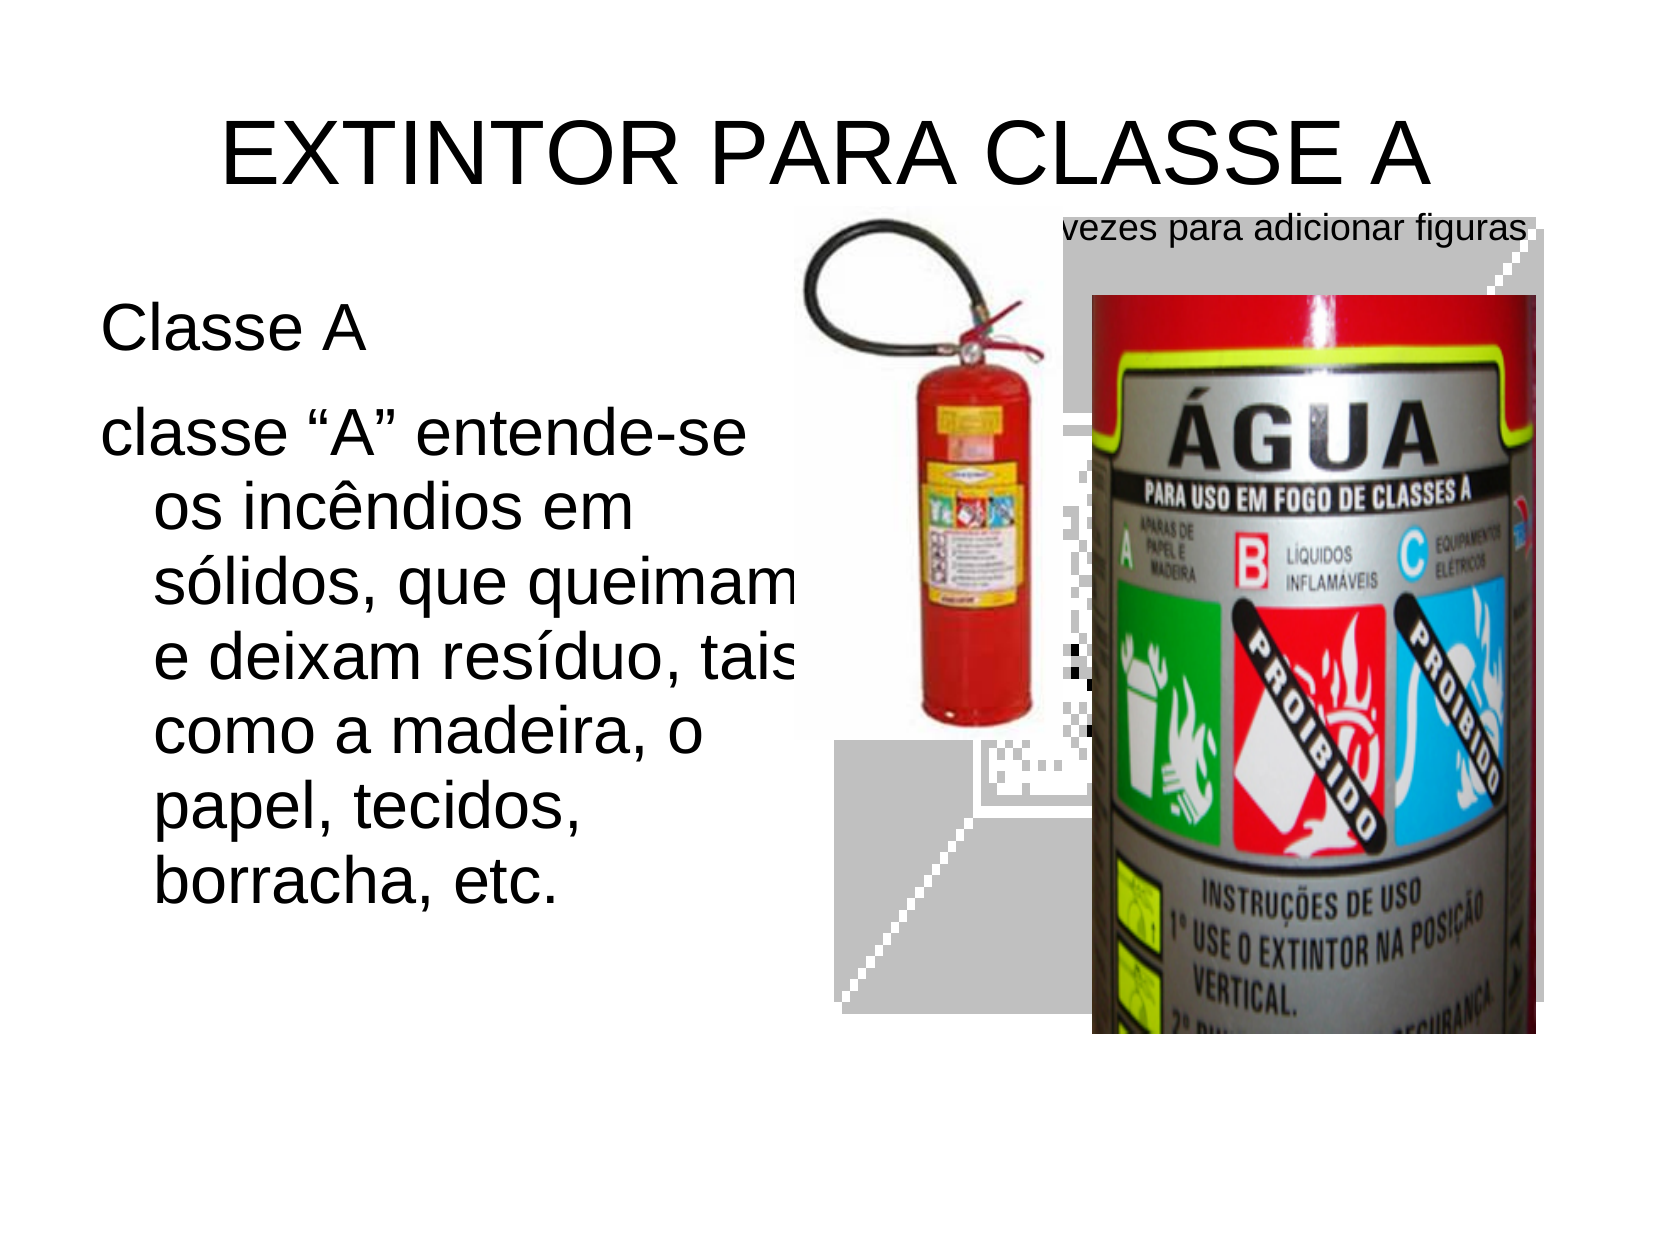

# EXTINTOR PARA CLASSE A
Classe A
classe “A” entende-se os incêndios em sólidos, que queimam e deixam resíduo, tais como a madeira, o papel, tecidos, borracha, etc.